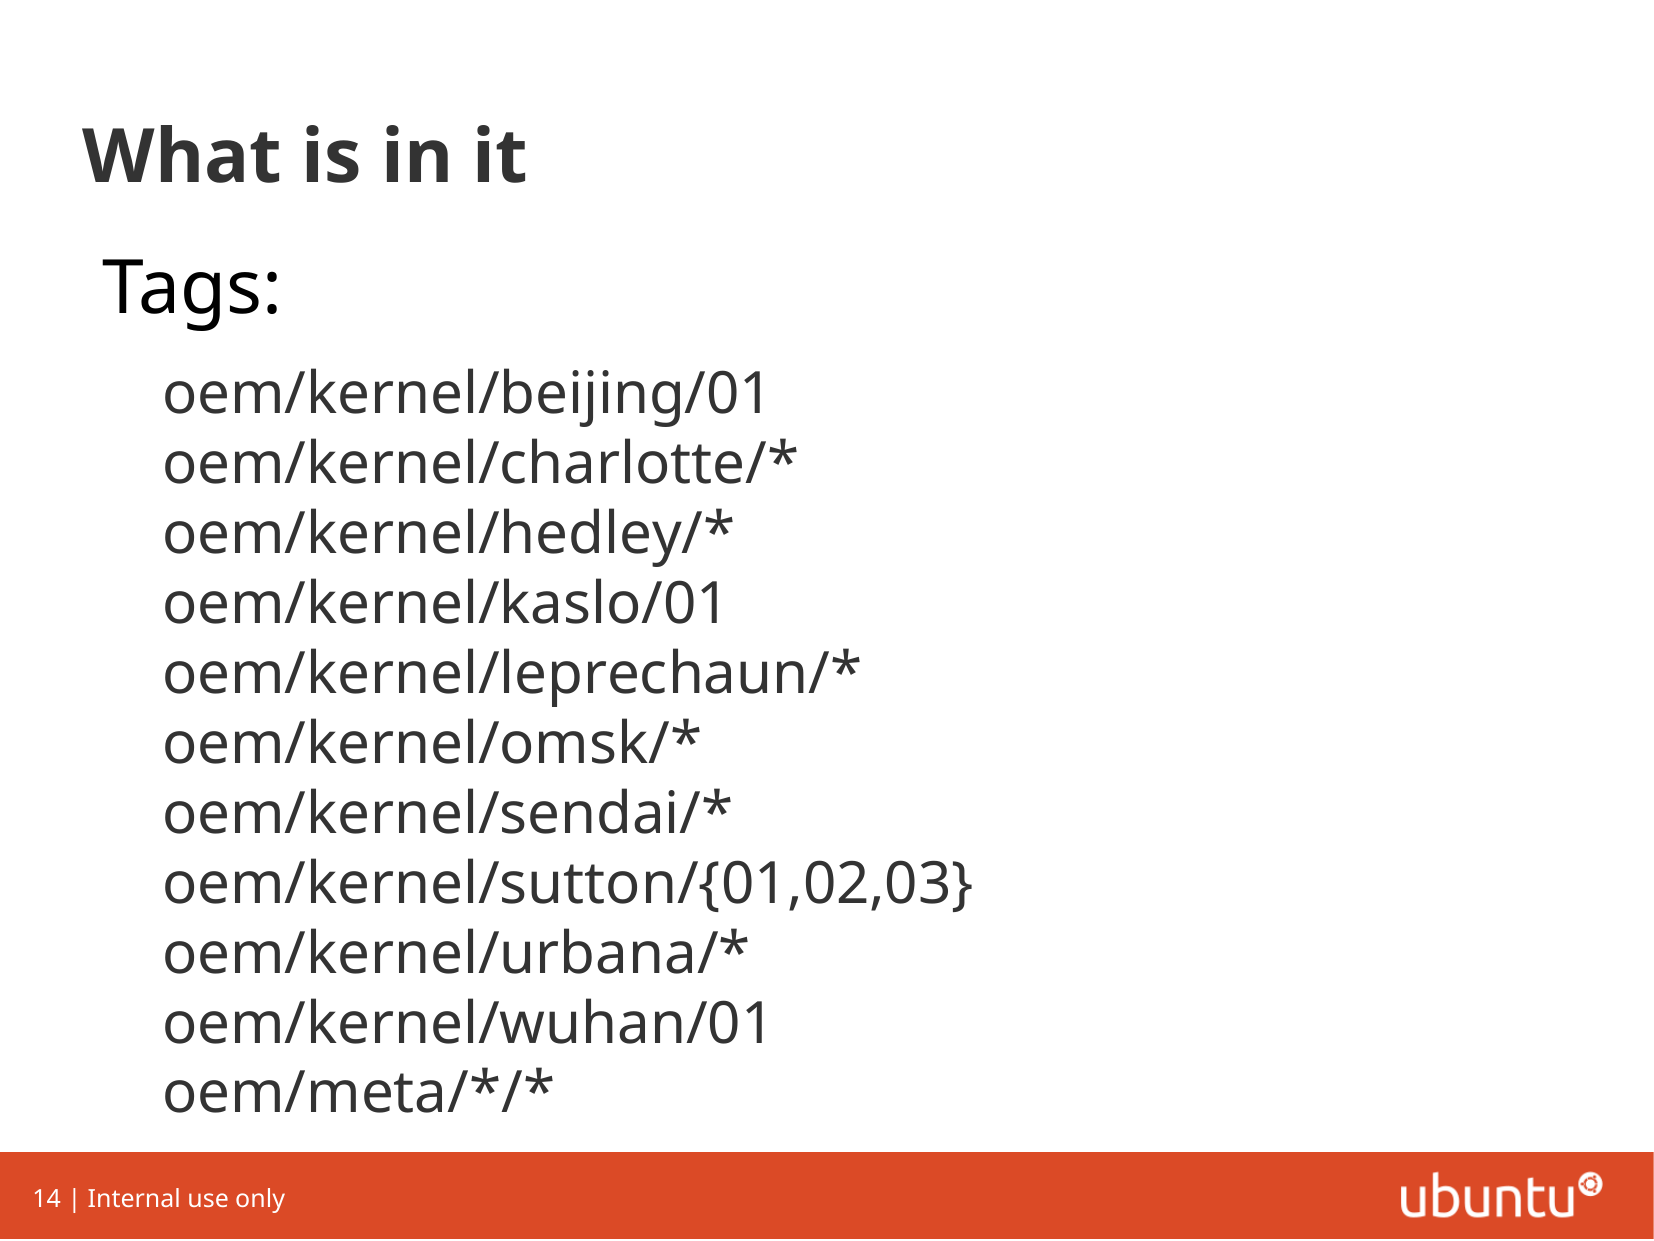

# What is in it
Tags:
 oem/kernel/beijing/01
 oem/kernel/charlotte/*
 oem/kernel/hedley/*
 oem/kernel/kaslo/01
 oem/kernel/leprechaun/*
 oem/kernel/omsk/*
 oem/kernel/sendai/*
 oem/kernel/sutton/{01,02,03}
 oem/kernel/urbana/*
 oem/kernel/wuhan/01
 oem/meta/*/*